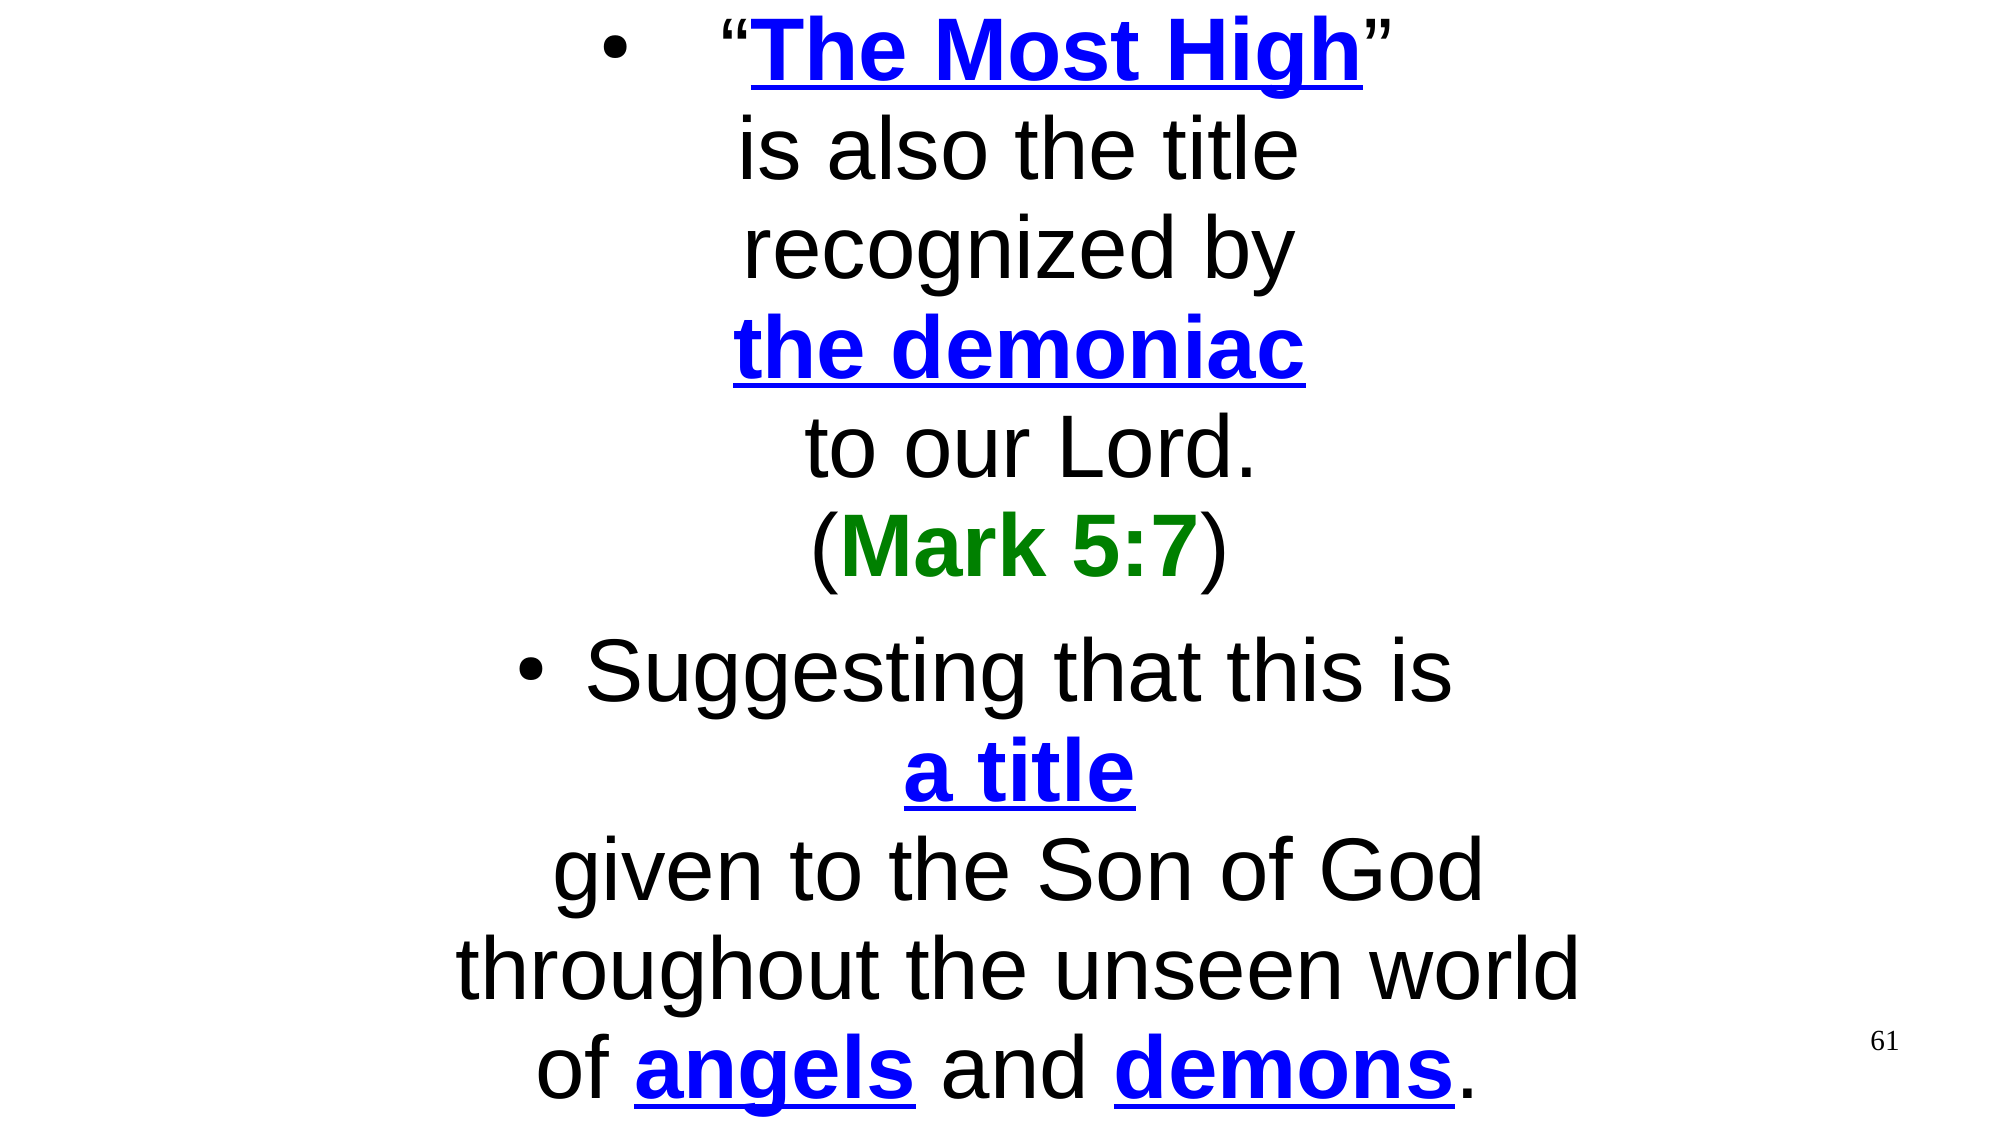

# “The Most High” is also the title recognized by the demoniac to our Lord. (Mark 5:7)
Suggesting that this is
a title
given to the Son of God
throughout the unseen world
of angels and demons.
61